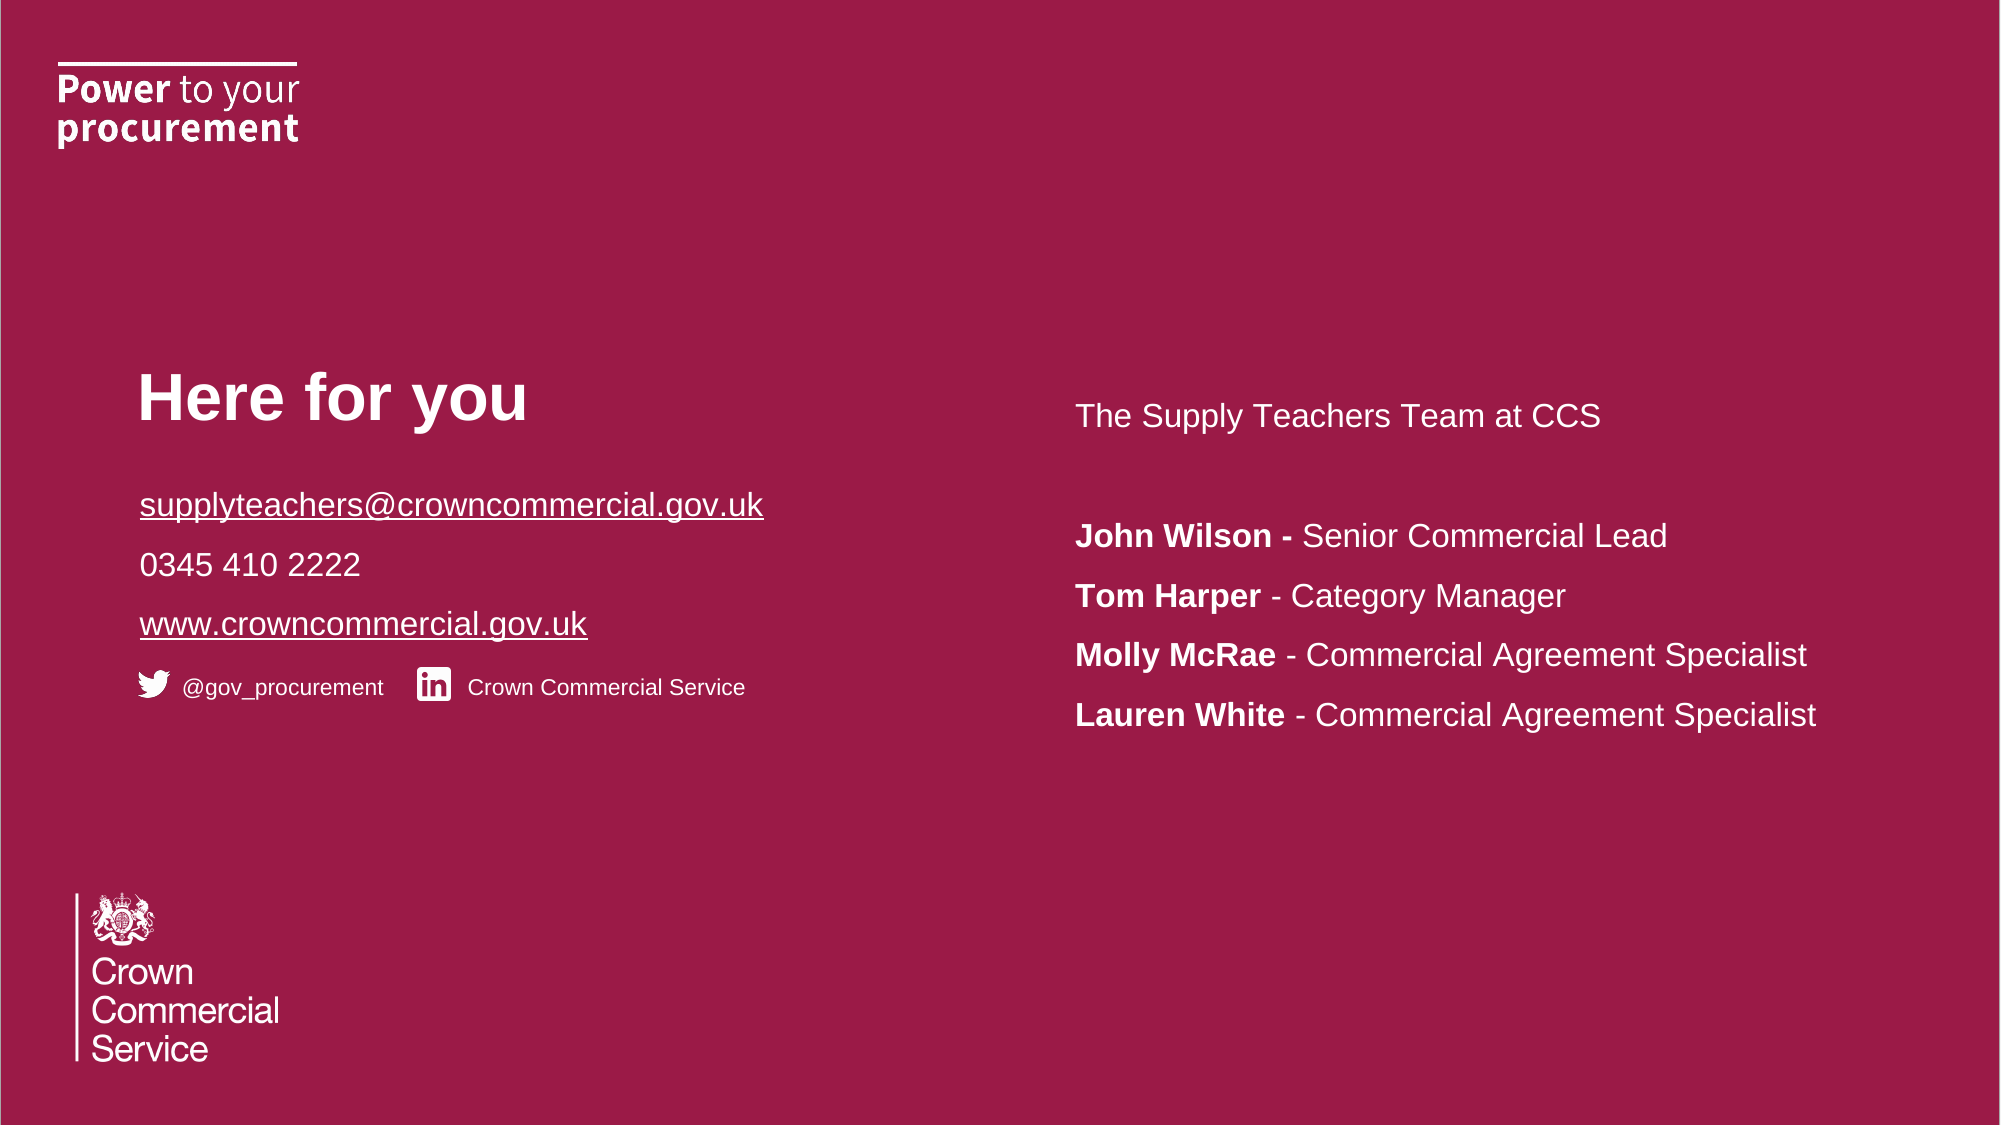

Here for you
The Supply Teachers Team at CCS
John Wilson - Senior Commercial Lead
Tom Harper - Category Manager
Molly McRae - Commercial Agreement Specialist
Lauren White - Commercial Agreement Specialist
supplyteachers@crowncommercial.gov.uk
0345 410 2222
www.crowncommercial.gov.uk